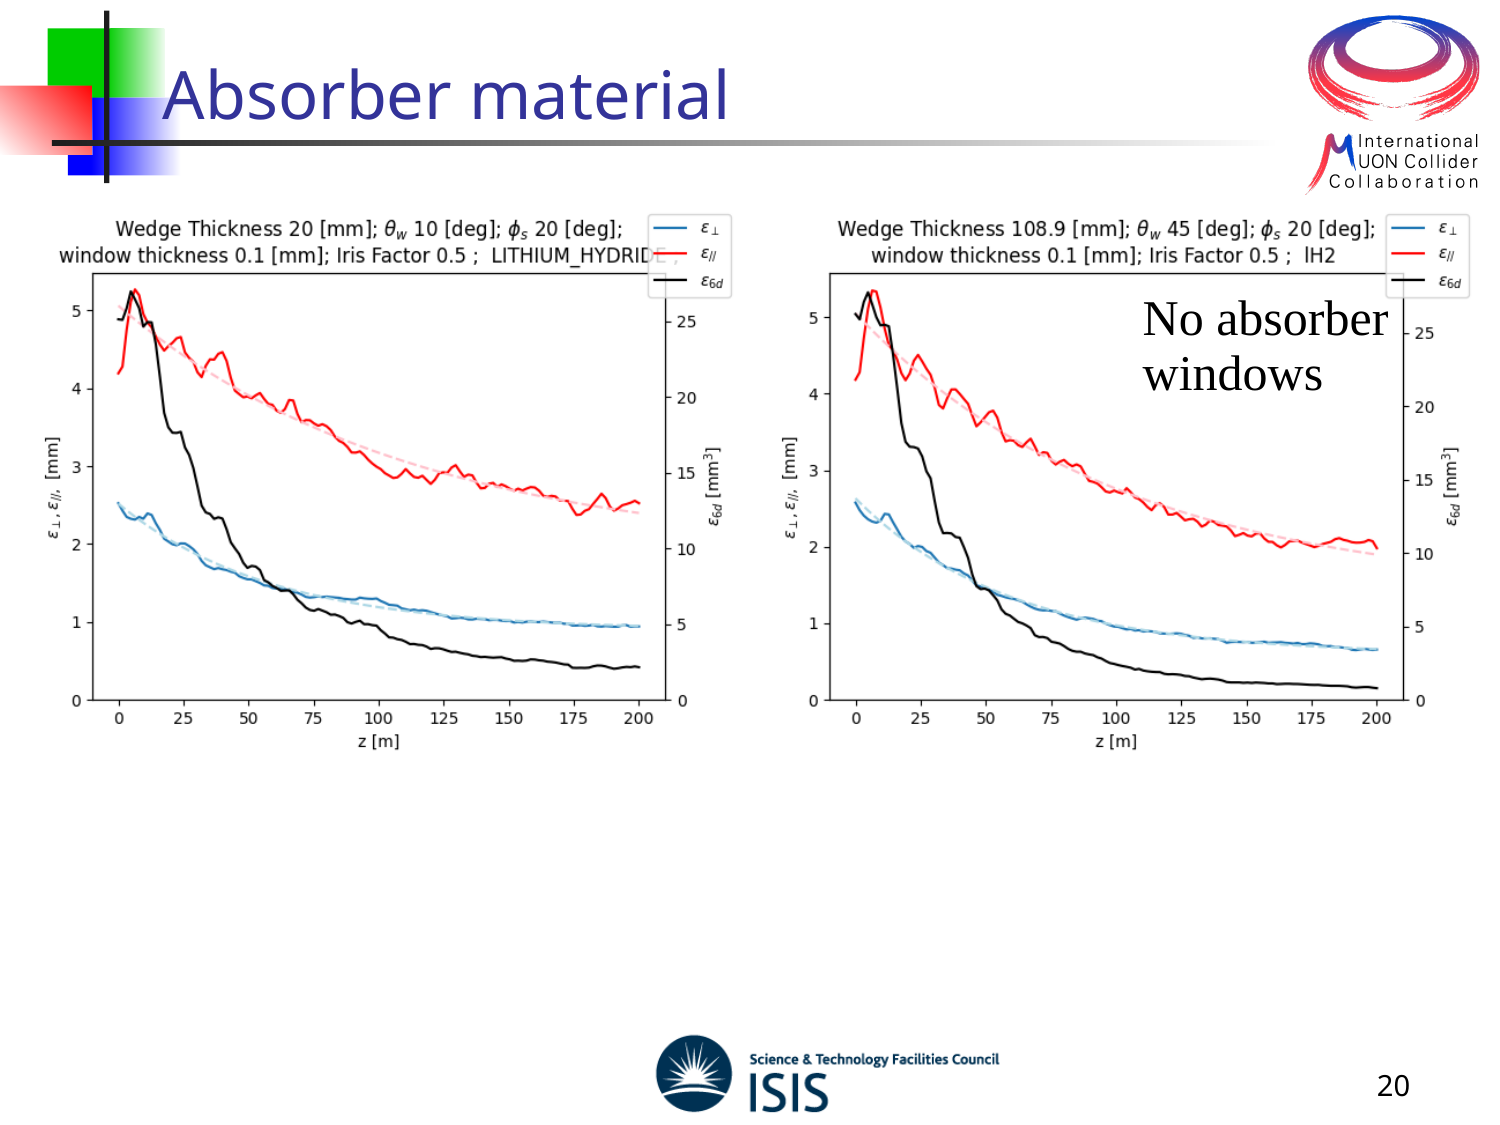

# Absorber material
No absorber
windows
20